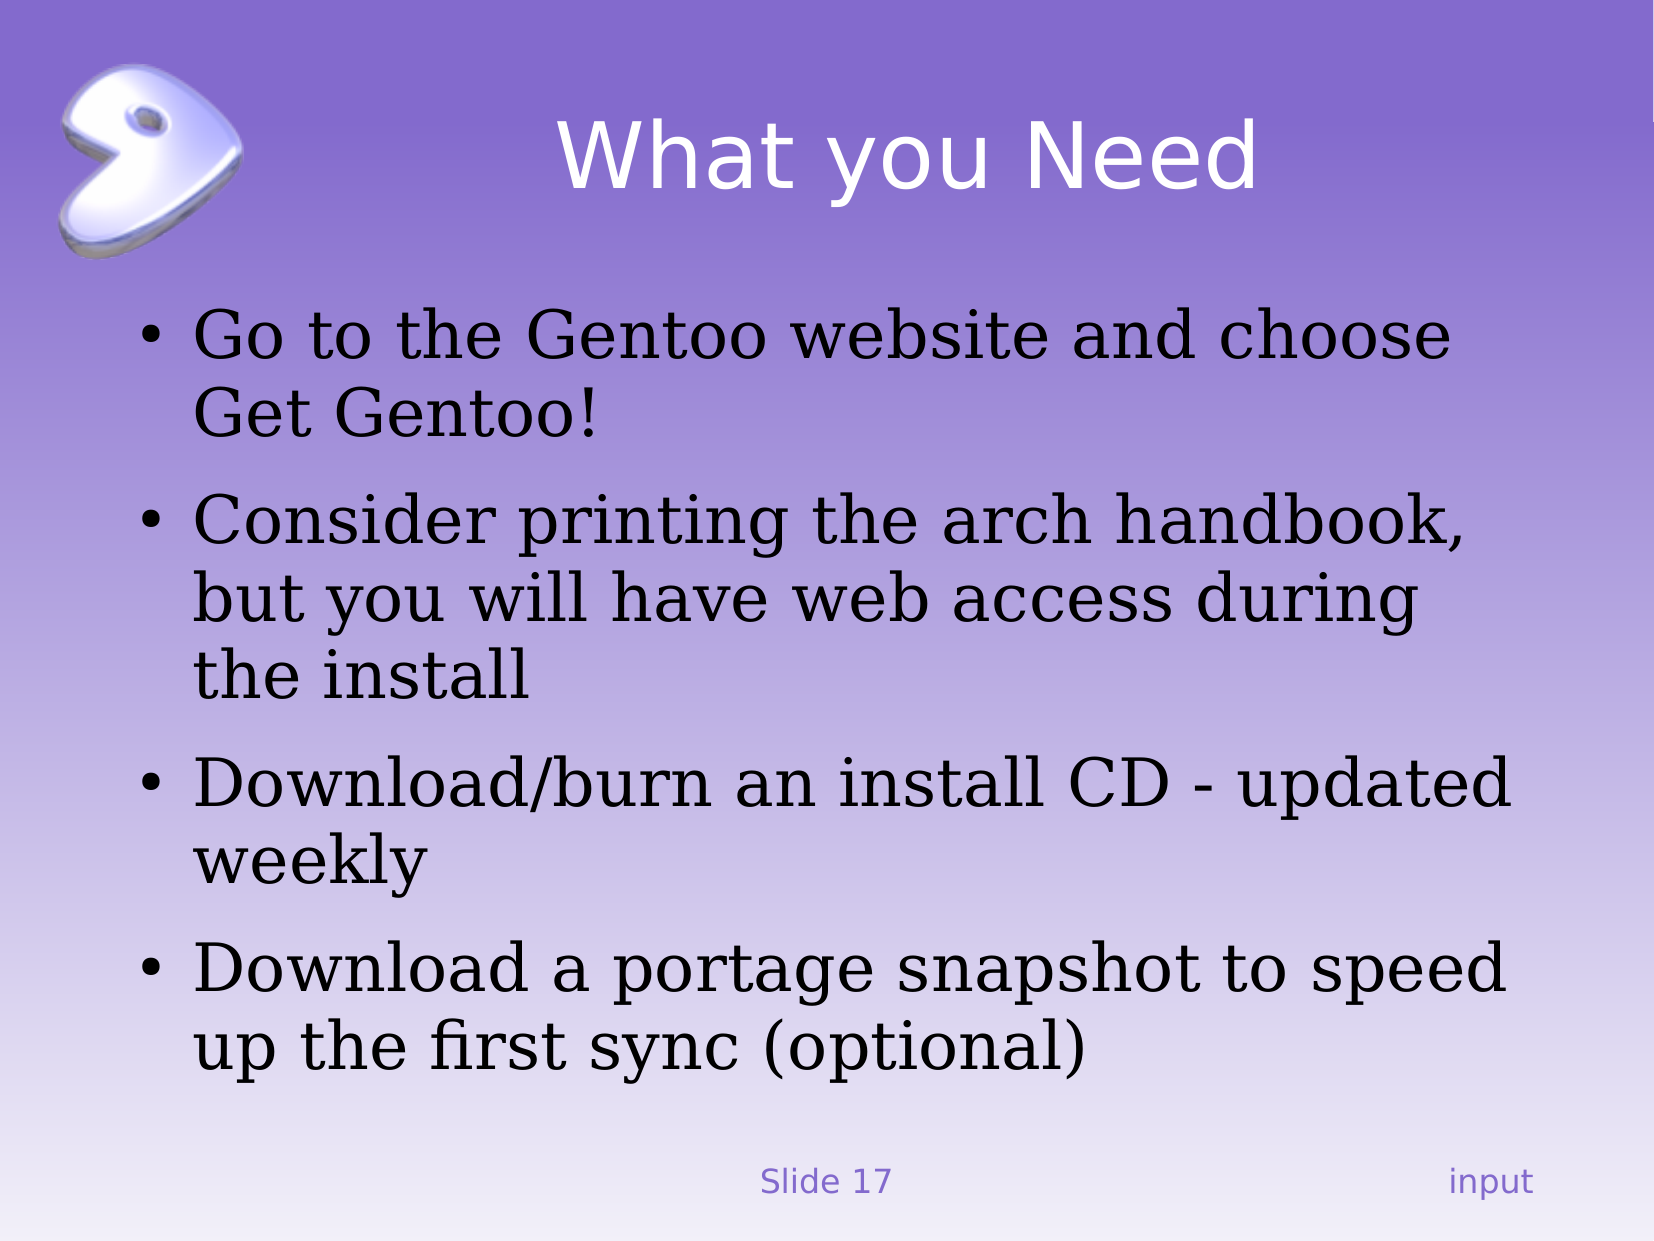

# What you Need
Go to the Gentoo website and choose Get Gentoo!
Consider printing the arch handbook, but you will have web access during the install
Download/burn an install CD - updated weekly
Download a portage snapshot to speed up the first sync (optional)